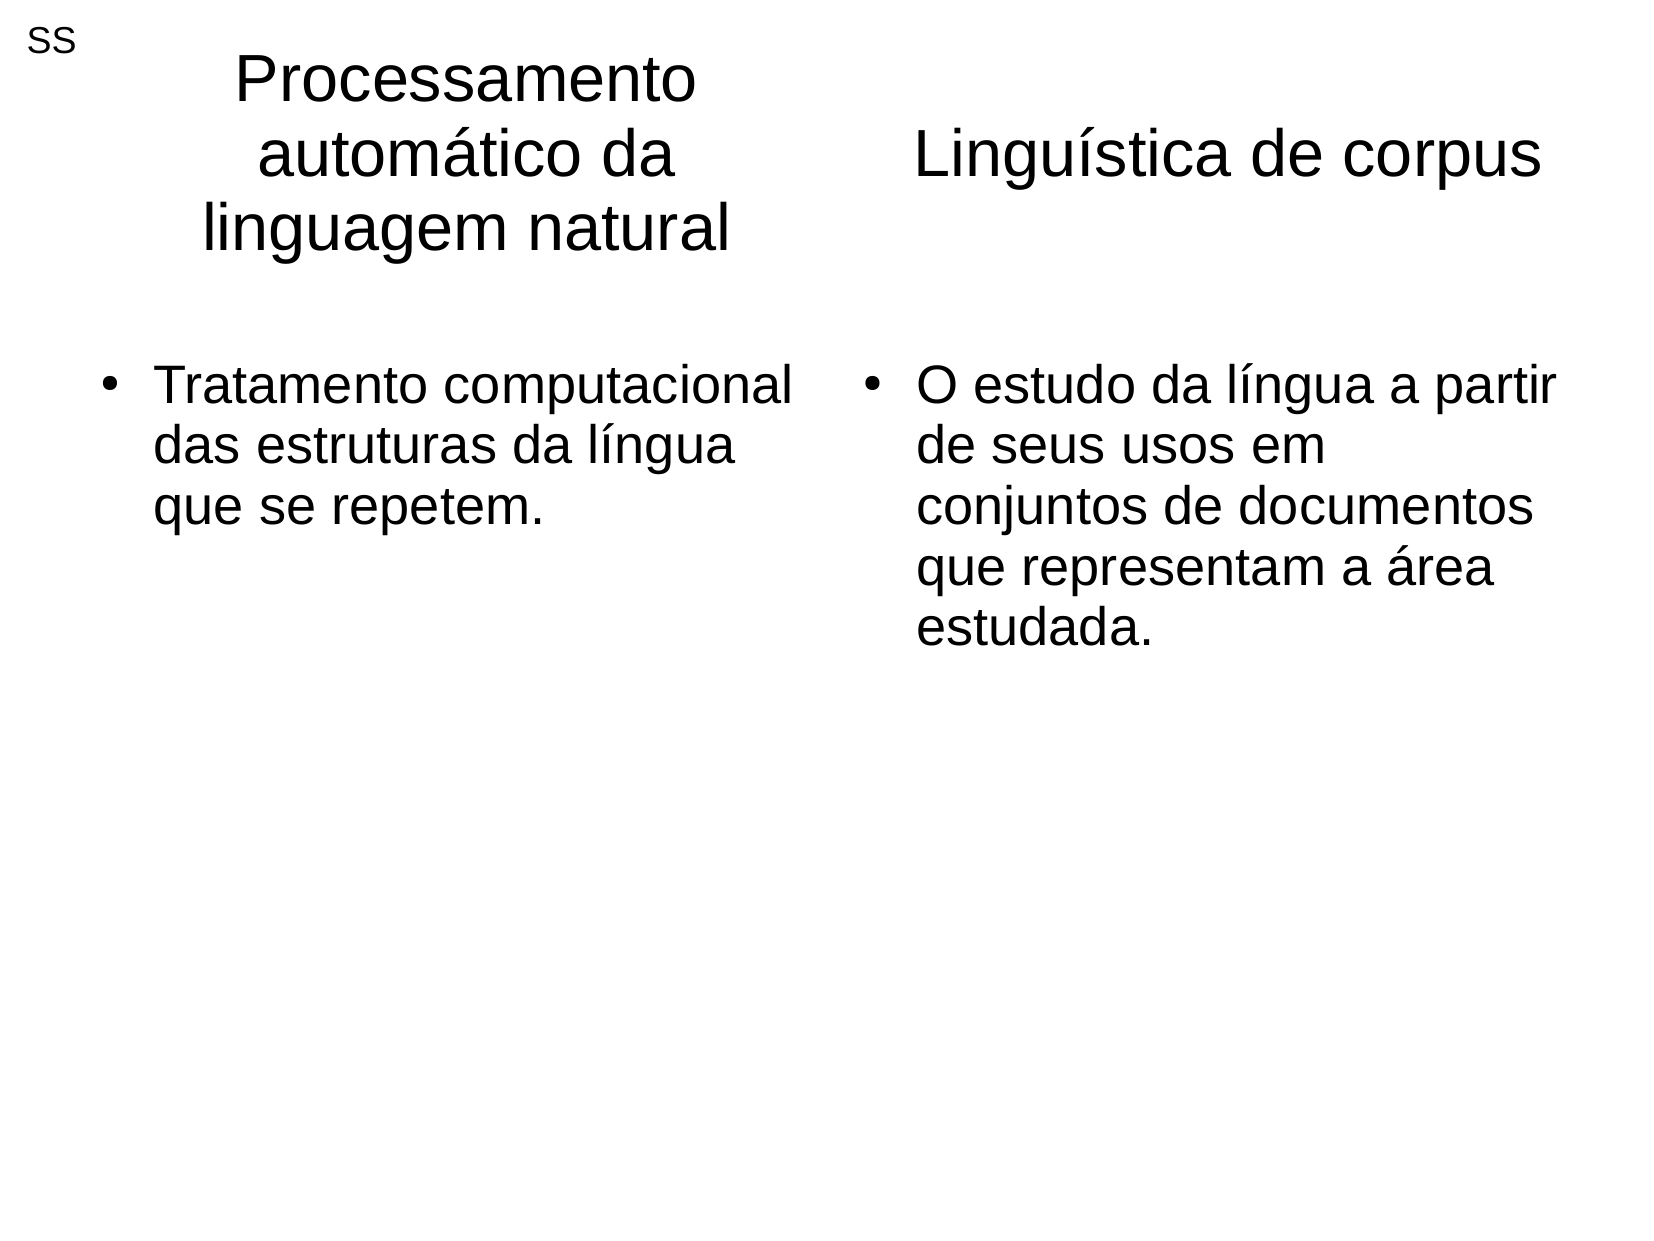

# Processamento automático da linguagem natural
SS
Linguística de corpus
Tratamento computacional das estruturas da língua que se repetem.
O estudo da língua a partir de seus usos em conjuntos de documentos que representam a área estudada.